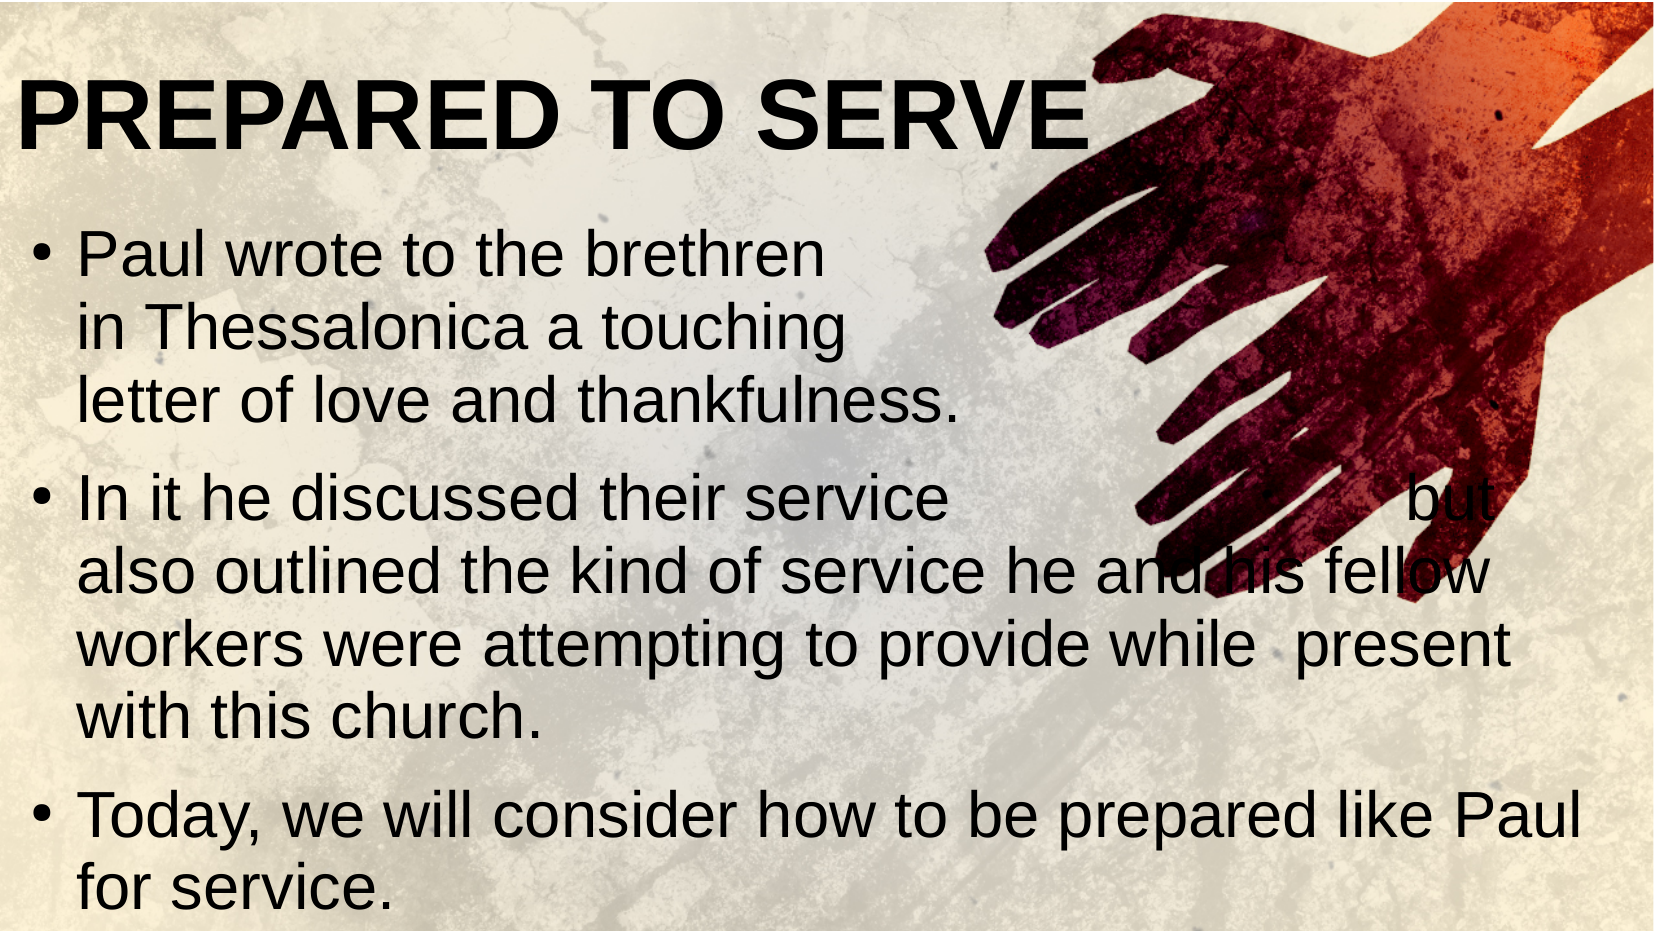

# PREPARED TO SERVE
Paul wrote to the brethren in Thessalonica a touching letter of love and thankfulness.
In it he discussed their service but also outlined the kind of service he and his fellow workers were attempting to provide while present with this church.
Today, we will consider how to be prepared like Paul for service.